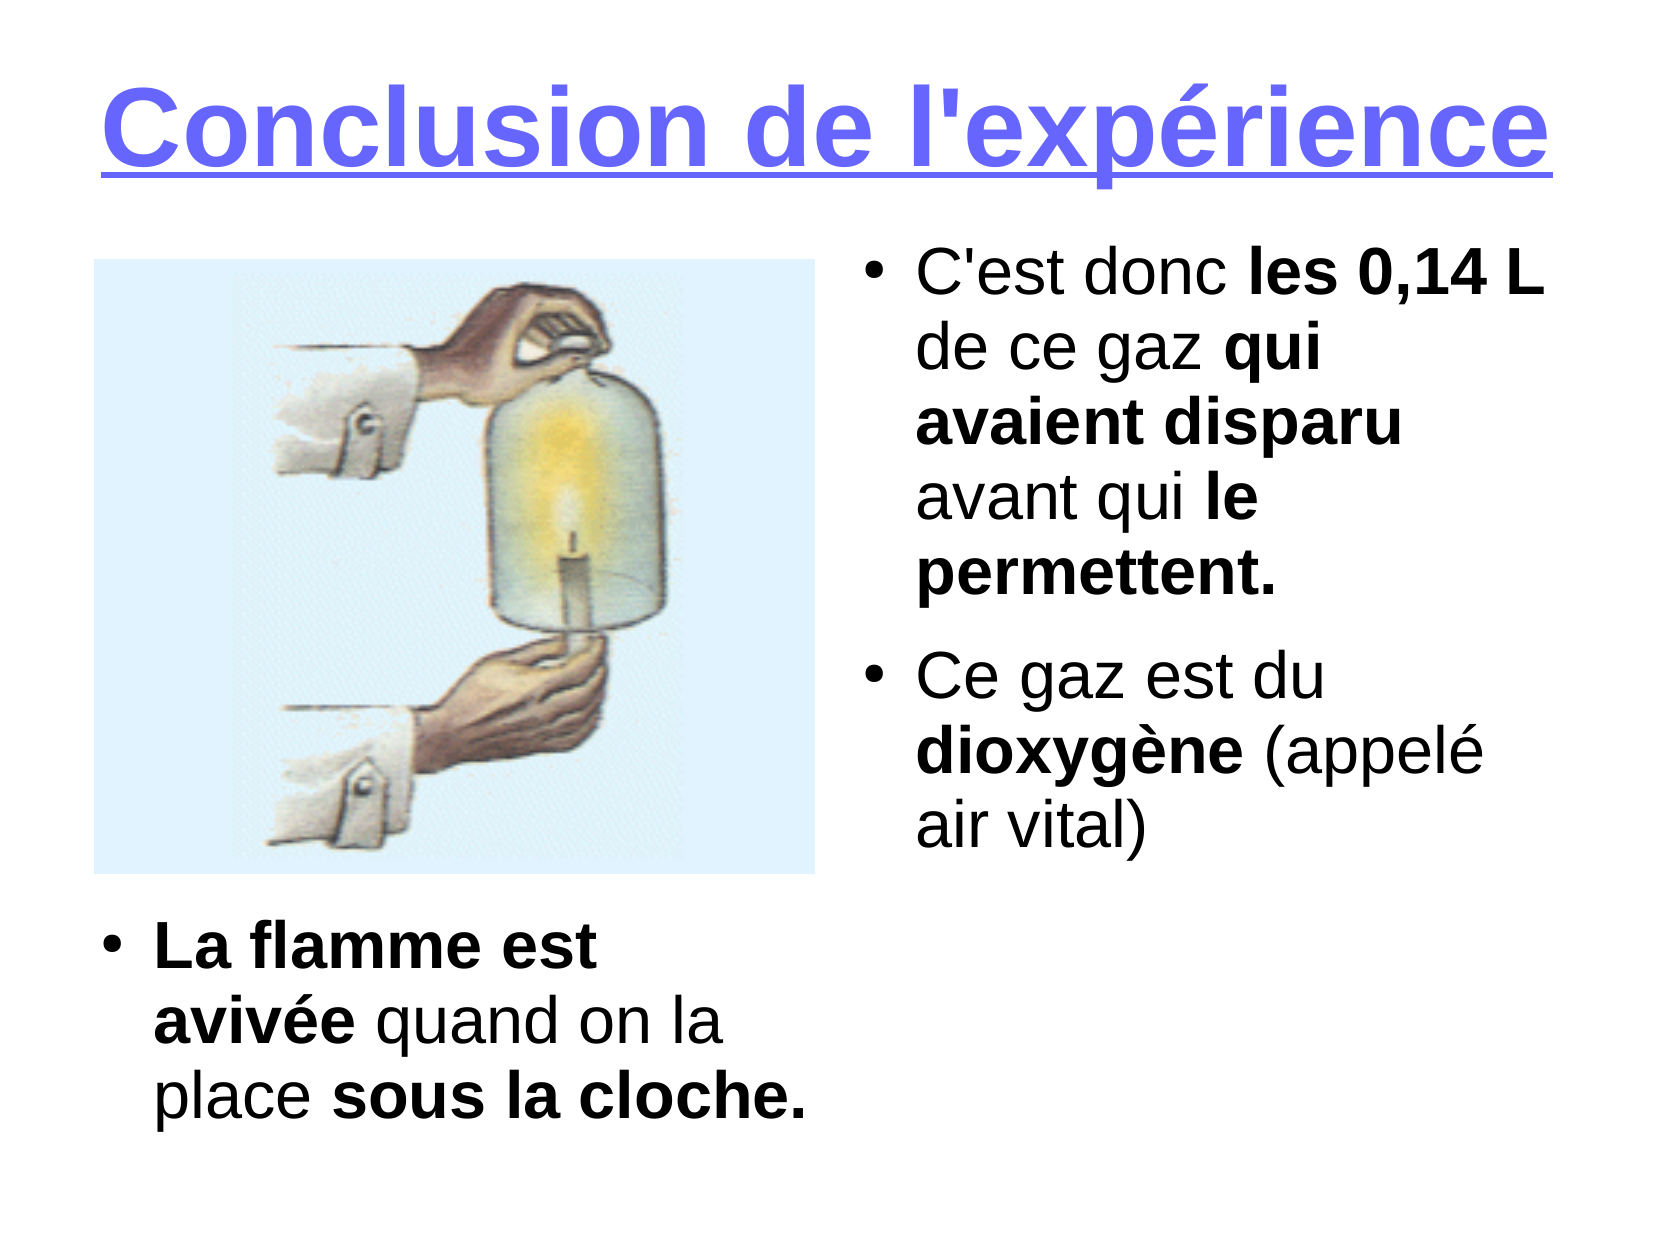

# Conclusion de l'expérience
C'est donc les 0,14 L de ce gaz qui avaient disparu avant qui le permettent.
Ce gaz est du dioxygène (appelé air vital)
La flamme est avivée quand on la place sous la cloche.